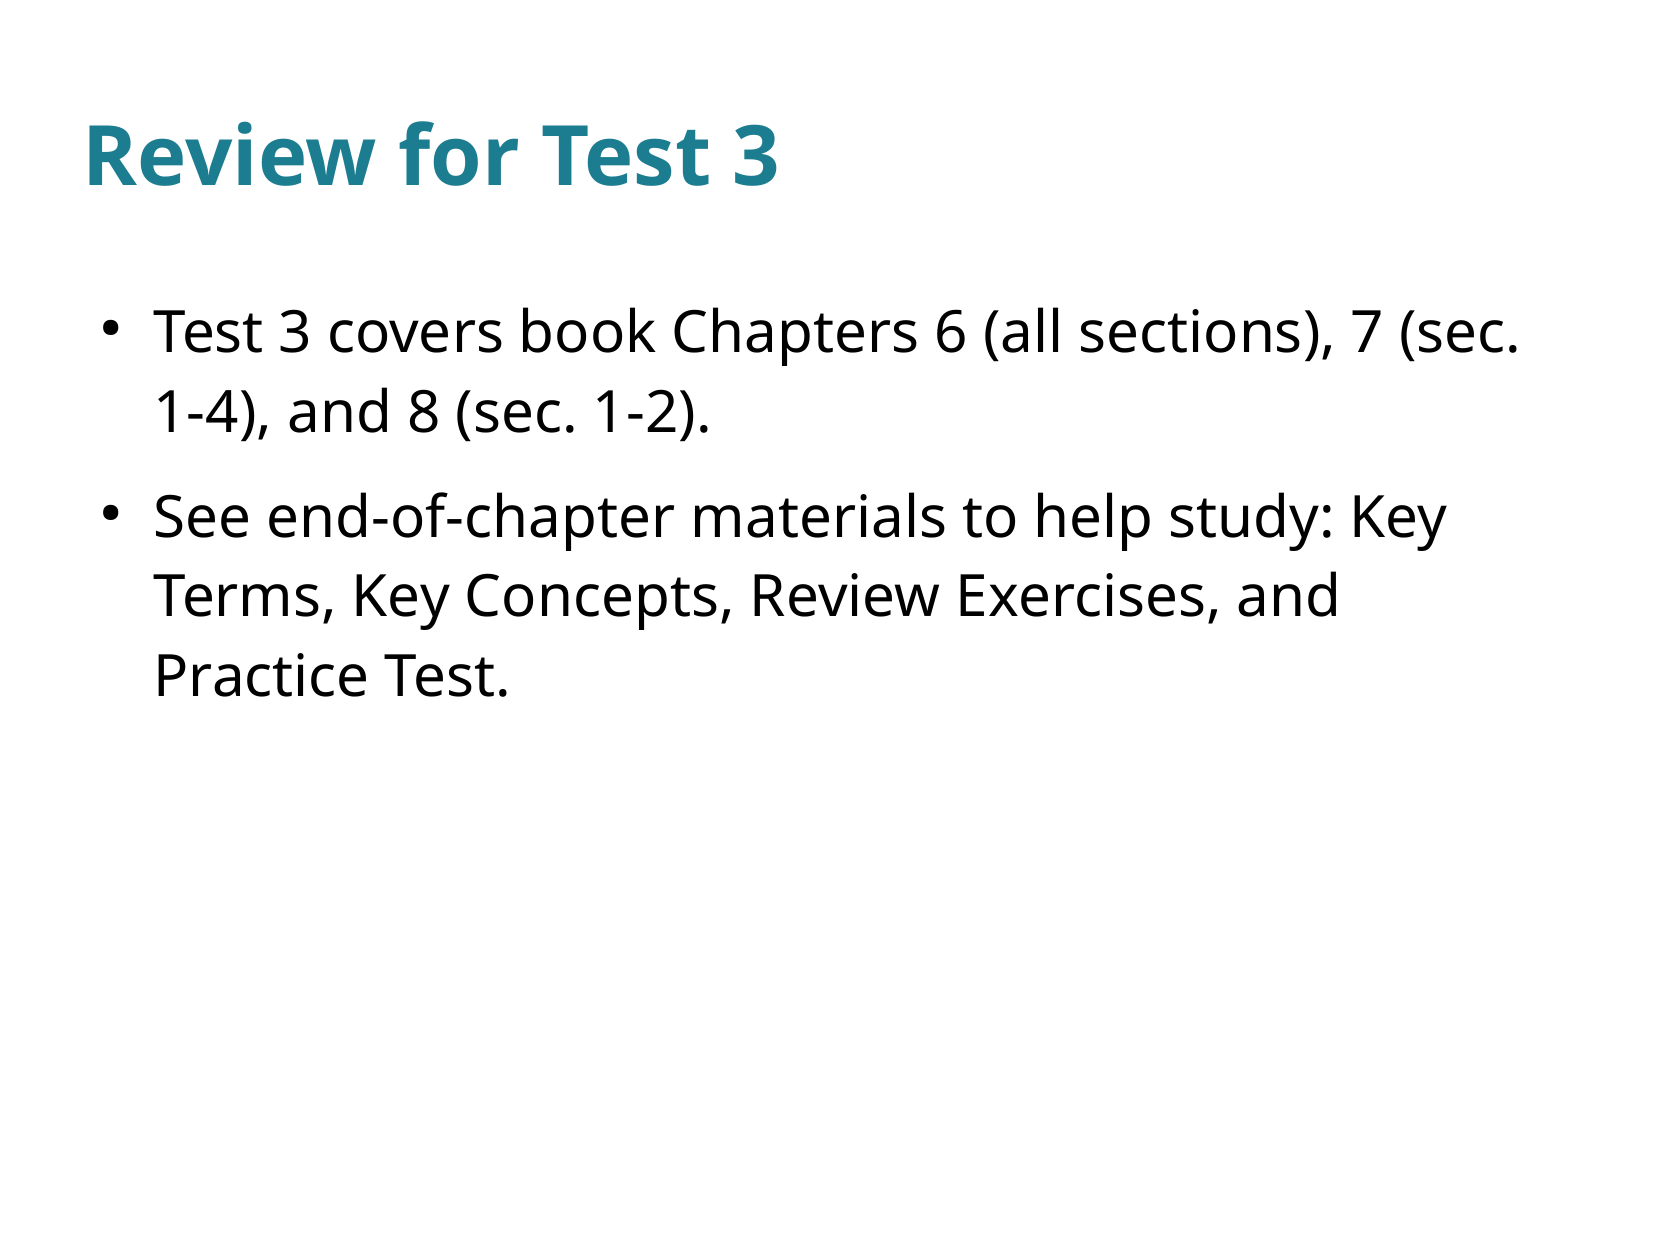

# Review for Test 3
Test 3 covers book Chapters 6 (all sections), 7 (sec. 1-4), and 8 (sec. 1-2).
See end-of-chapter materials to help study: Key Terms, Key Concepts, Review Exercises, and Practice Test.